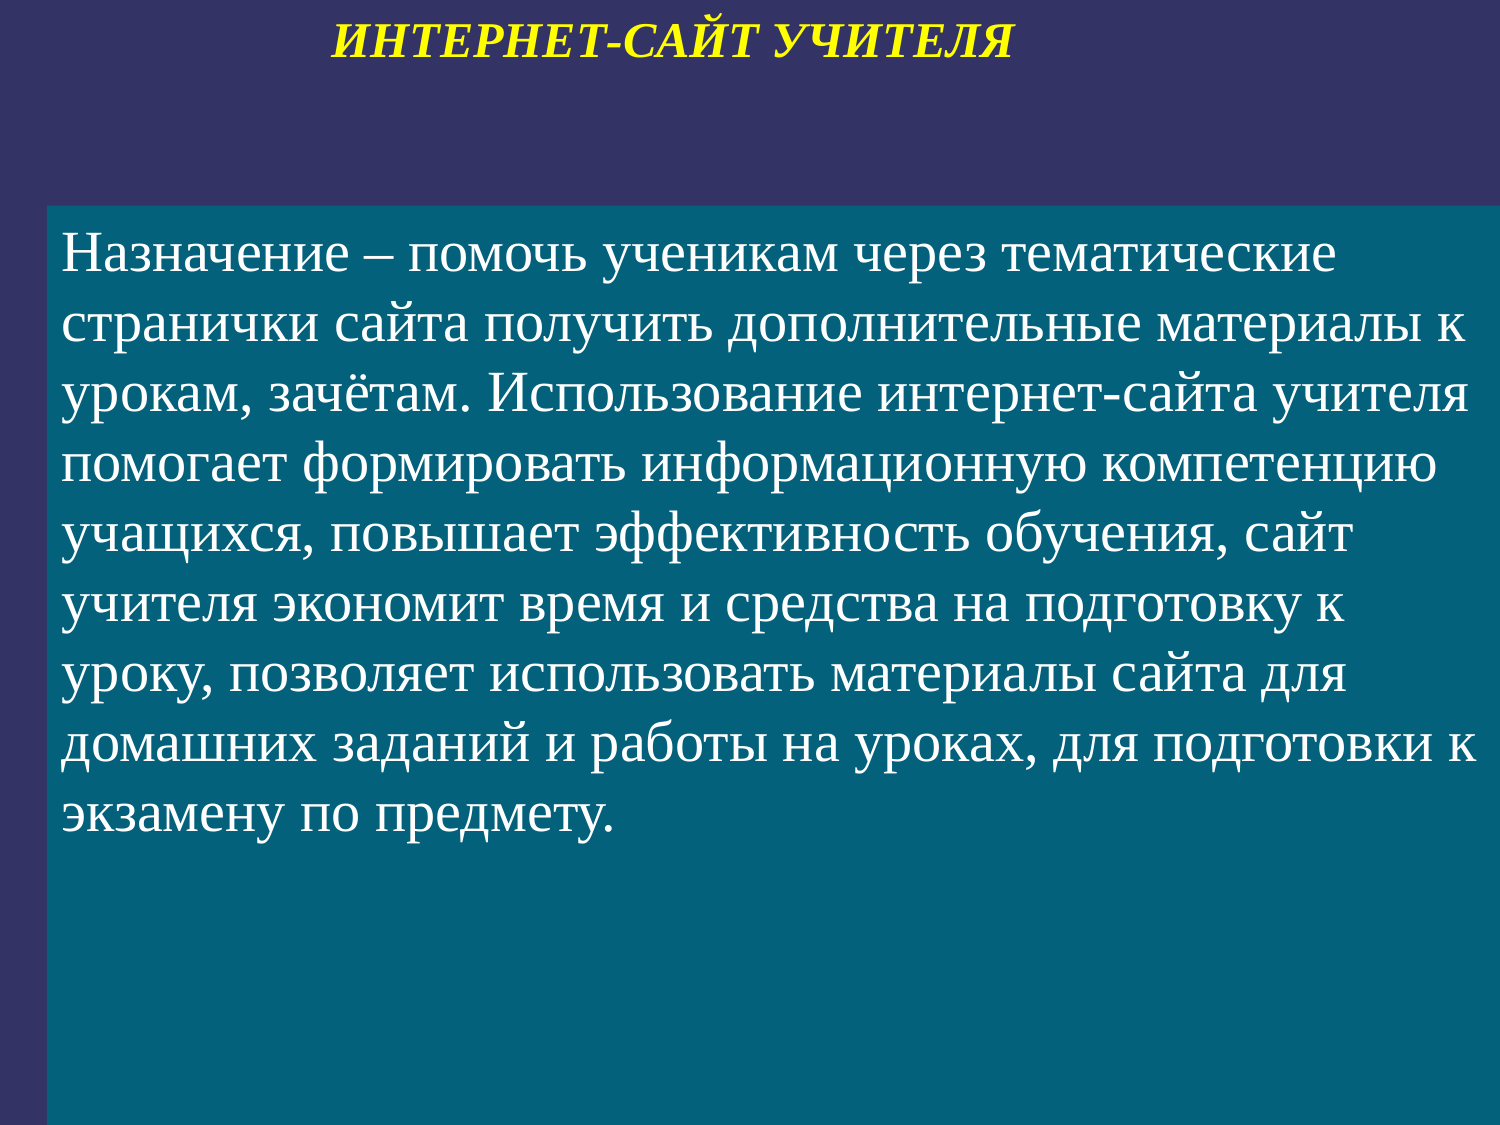

# ИНТЕРНЕТ-САЙТ УЧИТЕЛЯ
Назначение – помочь ученикам через тематические странички сайта получить дополнительные материалы к урокам, зачётам. Использование интернет-сайта учителя помогает формировать информационную компетенцию учащихся, повышает эффективность обучения, сайт учителя экономит время и средства на подготовку к уроку, позволяет использовать материалы сайта для домашних заданий и работы на уроках, для подготовки к экзамену по предмету.
назначение – помочь ученикам через тематические странички сайта получить дополнительные материалы к урокам, зачётам. Использование интернет-сайта учителя помогает формировать информационную компетенцию учащихся, повышает эффективность обучения, сайт учителя экономит время и средства на подготовку к уроку, позволяет использовать материалы сайта для домашних заданий и работы на уроках, для подготовки к экзамену по предмету.